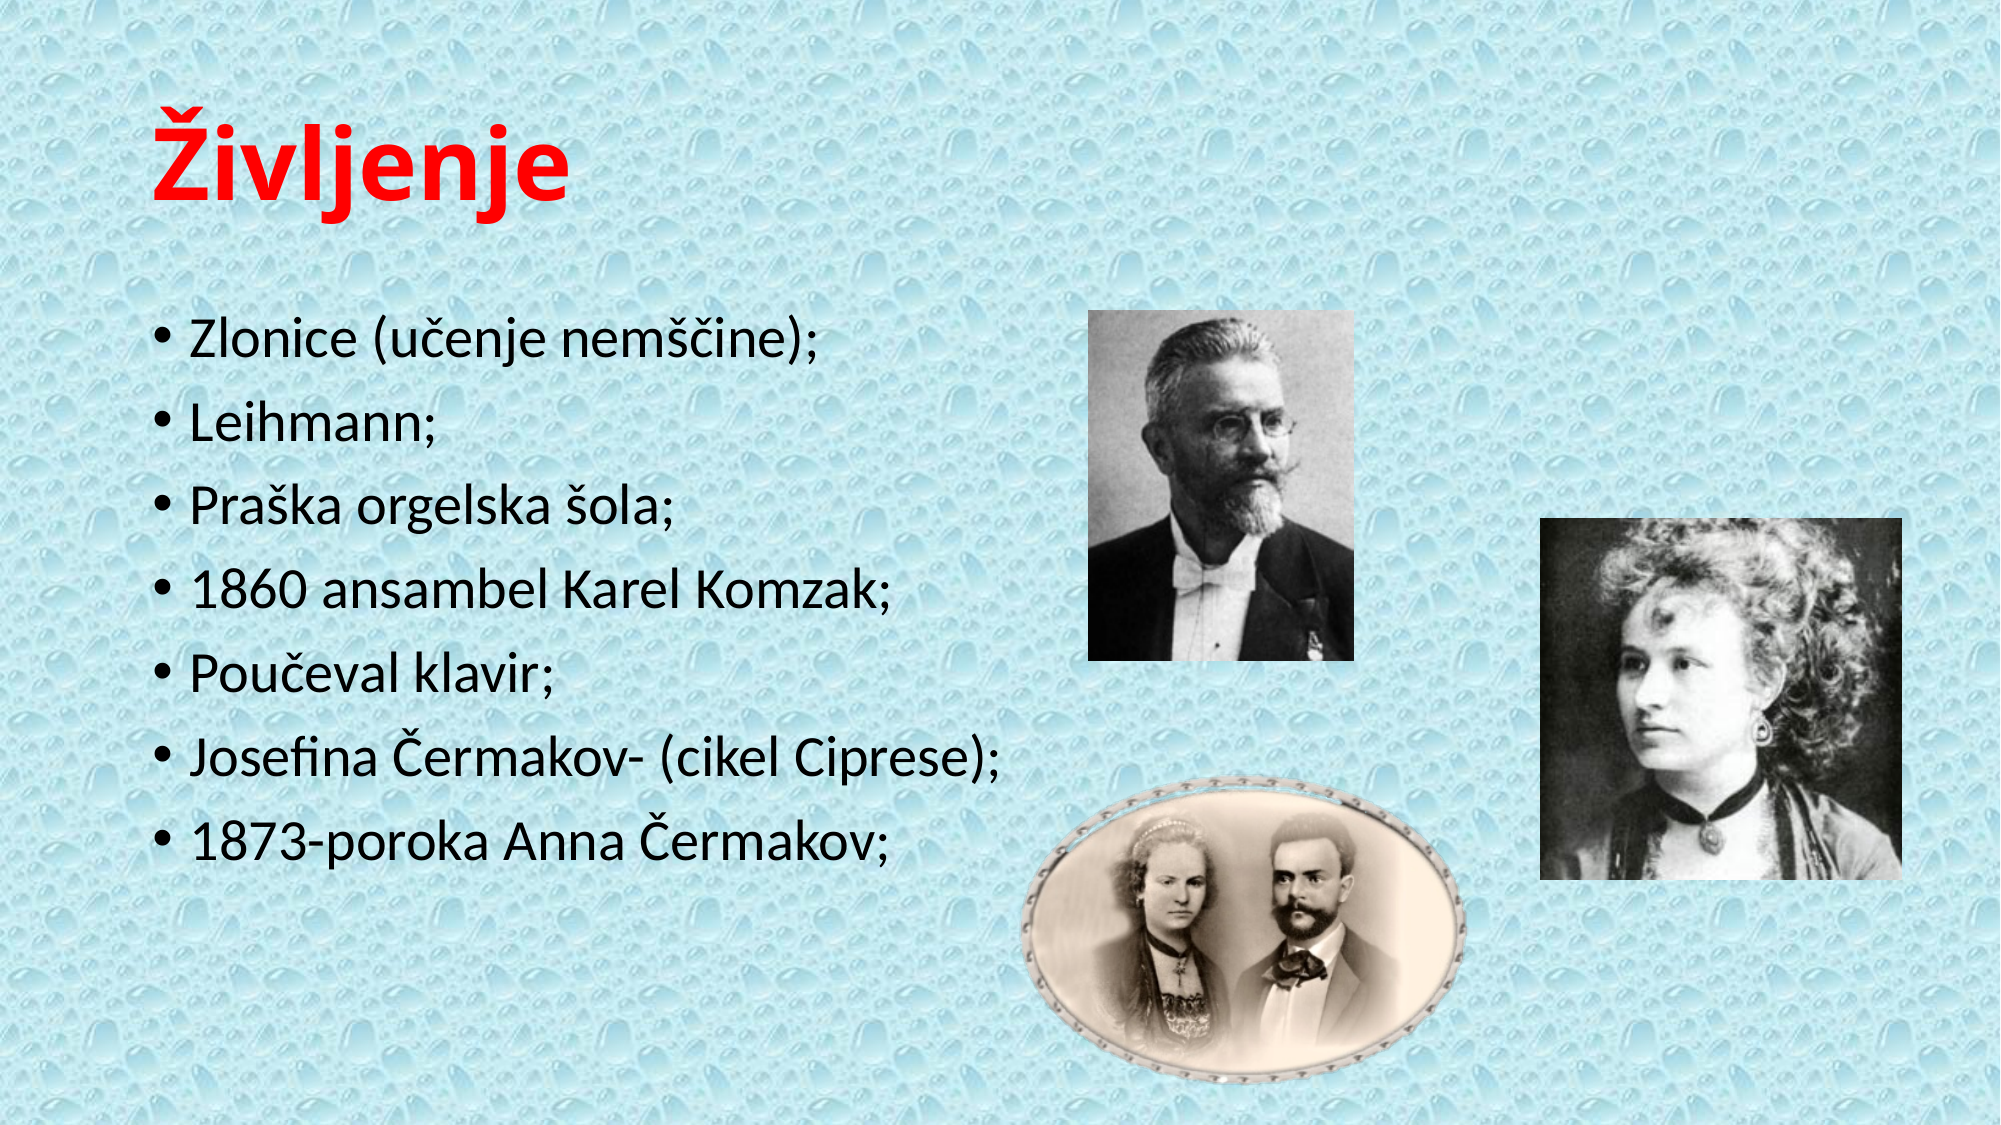

# Življenje
Zlonice (učenje nemščine);
Leihmann;
Praška orgelska šola;
1860 ansambel Karel Komzak;
Poučeval klavir;
Josefina Čermakov- (cikel Ciprese);
1873-poroka Anna Čermakov;